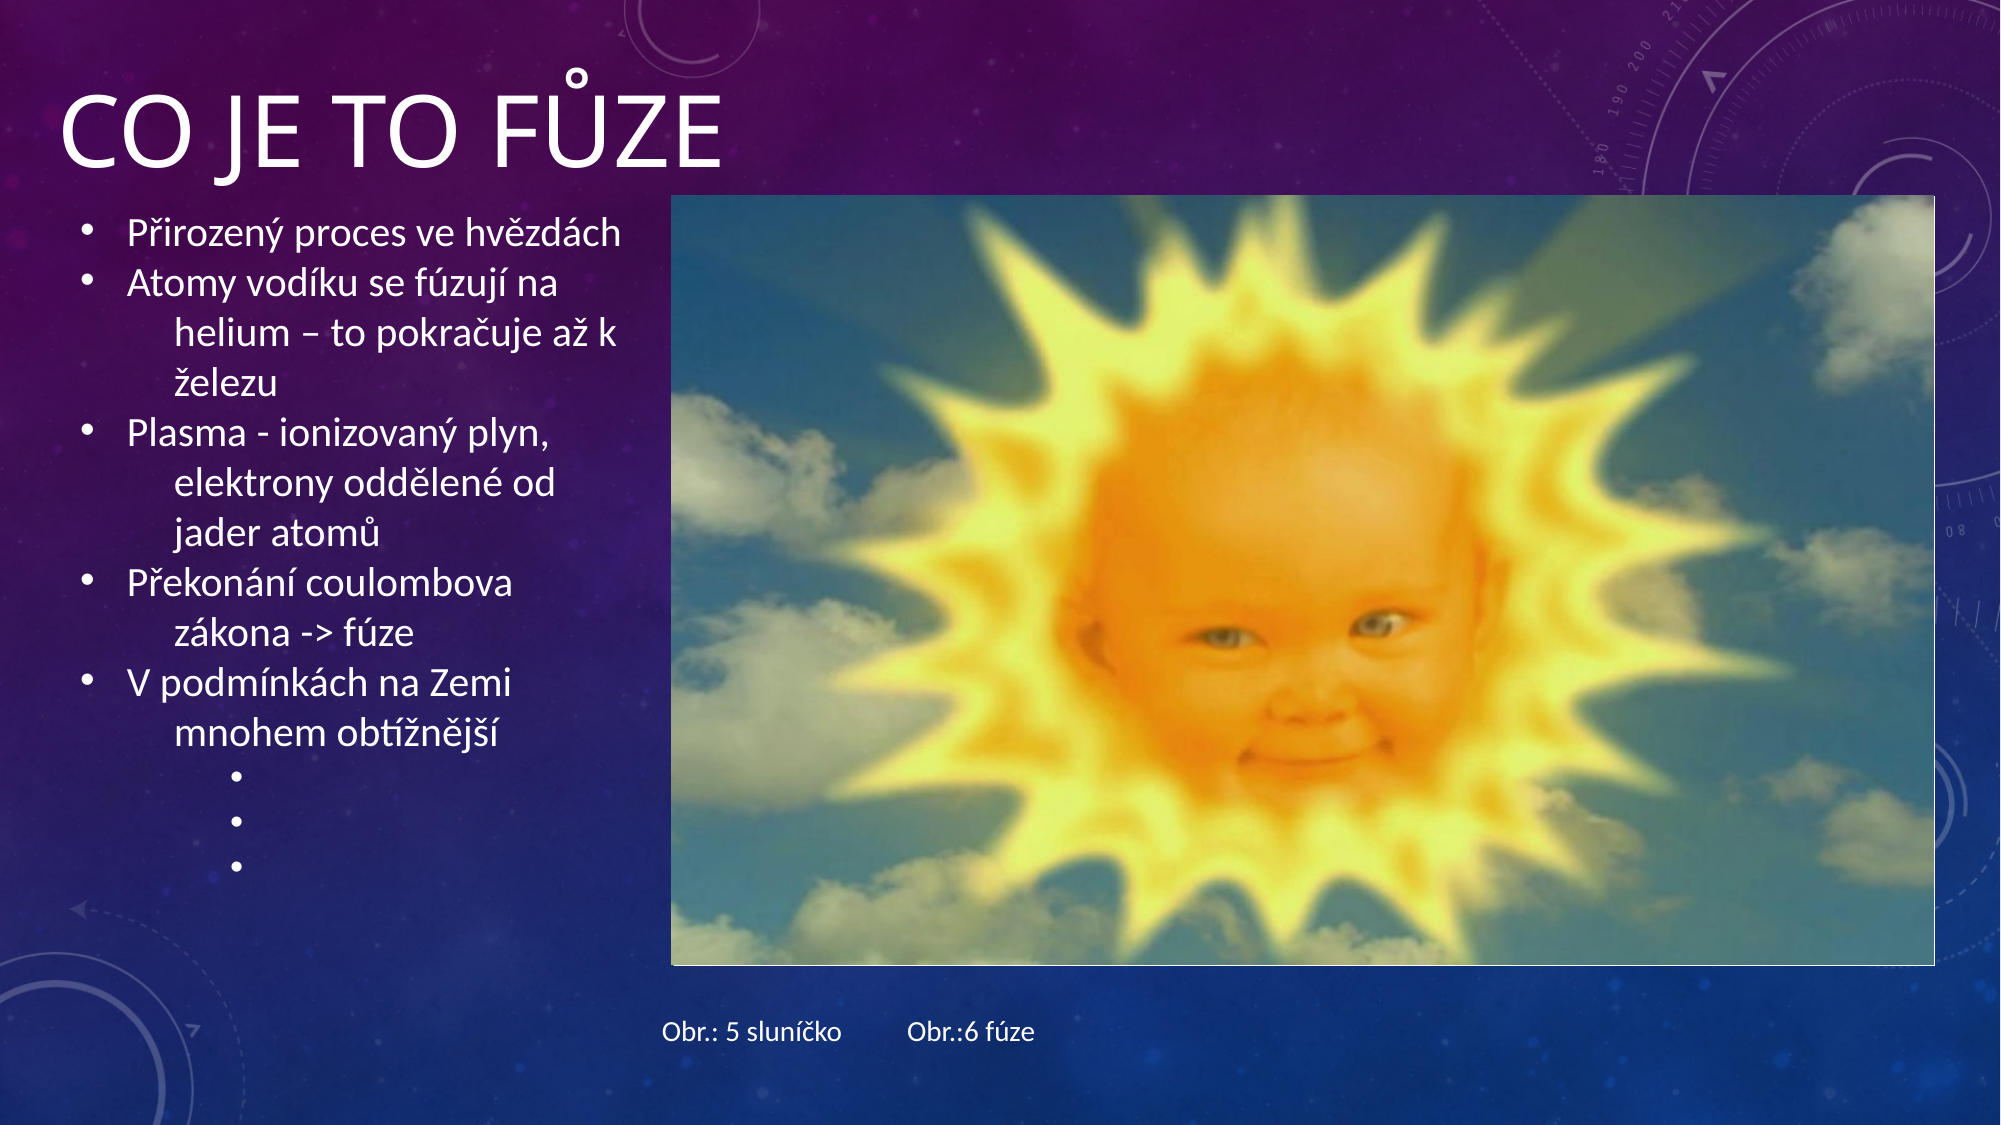

# Co je to fůze
Přirozený proces ve hvězdách
Atomy vodíku se fúzují na helium – to pokračuje až k železu
Plasma - ionizovaný plyn, elektrony oddělené od jader atomů
Překonání coulombova zákona -> fúze
V podmínkách na Zemi mnohem obtížnější
Obr.: 5 sluníčko          Obr.:6 fúze